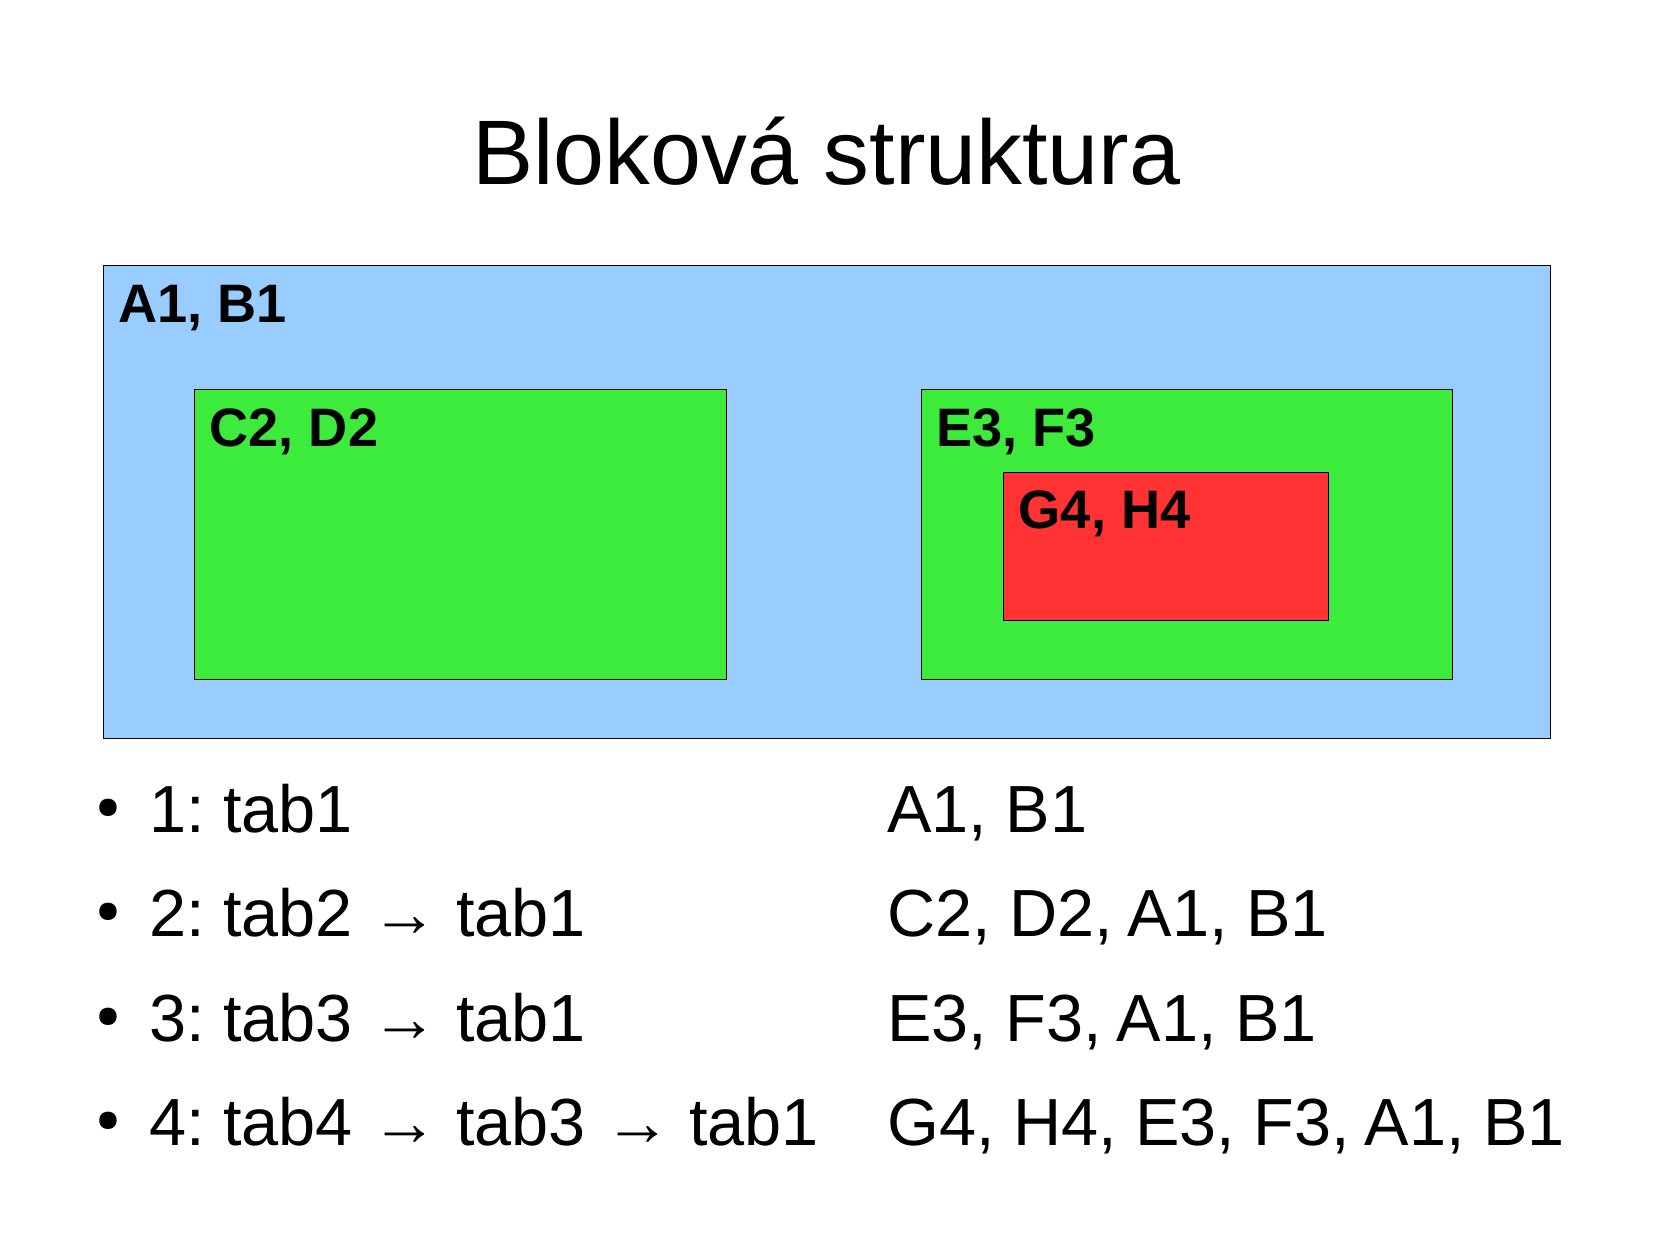

# Bloková struktura
1
A1, B1
2
C2, D2
3
E3, F3
4
G4, H4
1: tab1								A1, B1
2: tab2 → tab1					C2, D2, A1, B1
3: tab3 → tab1					E3, F3, A1, B1
4: tab4 → tab3 → tab1	G4, H4, E3, F3, A1, B1